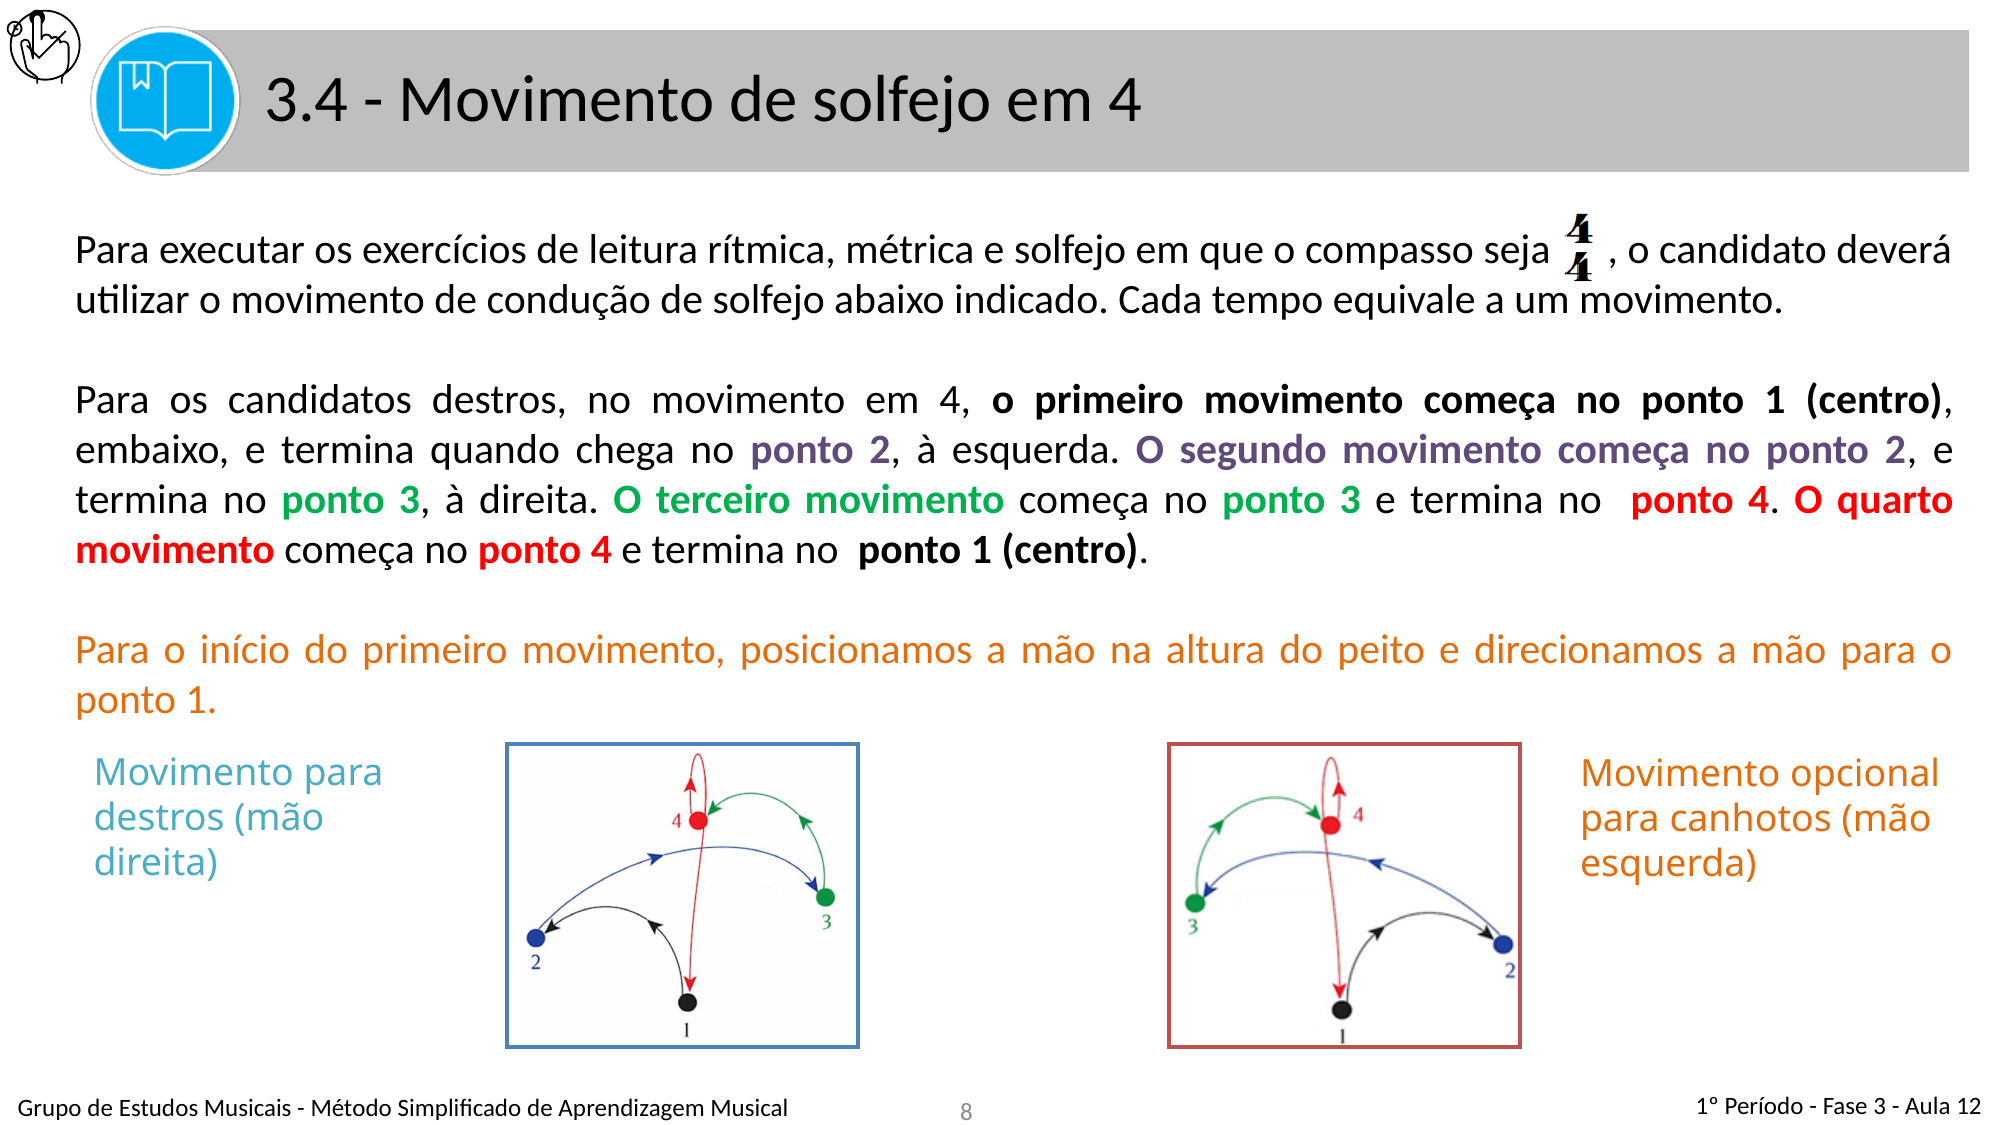

3.4 - Movimento de solfejo em 4
Para executar os exercícios de leitura rítmica, métrica e solfejo em que o compasso seja , o candidato deverá utilizar o movimento de condução de solfejo abaixo indicado. Cada tempo equivale a um movimento.
Para os candidatos destros, no movimento em 4, o primeiro movimento começa no ponto 1 (centro), embaixo, e termina quando chega no ponto 2, à esquerda. O segundo movimento começa no ponto 2, e termina no ponto 3, à direita. O terceiro movimento começa no ponto 3 e termina no ponto 4. O quarto movimento começa no ponto 4 e termina no ponto 1 (centro).
Para o início do primeiro movimento, posicionamos a mão na altura do peito e direcionamos a mão para o ponto 1.
Movimento para destros (mão direita)
Movimento opcional para canhotos (mão esquerda)
1º Período - Fase 3 - Aula 12
Grupo de Estudos Musicais - Método Simplificado de Aprendizagem Musical